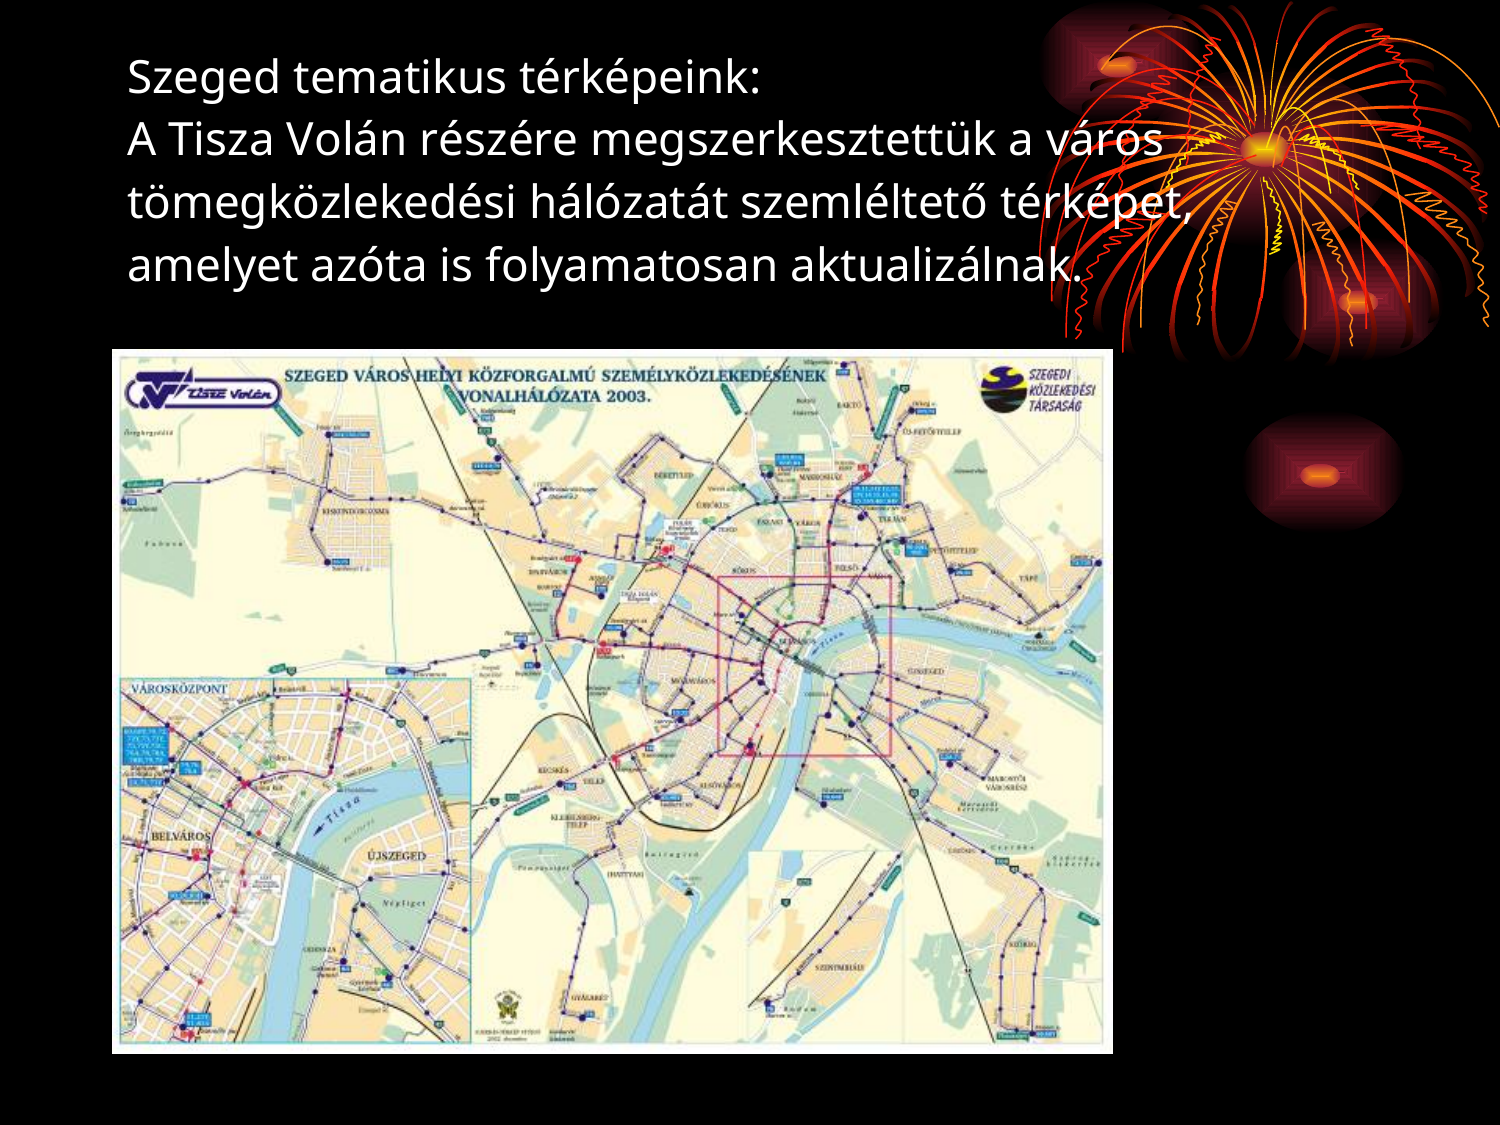

# Szeged tematikus térképeink: A Tisza Volán részére megszerkesztettük a város tömegközlekedési hálózatát szemléltető térképet, amelyet azóta is folyamatosan aktualizálnak.